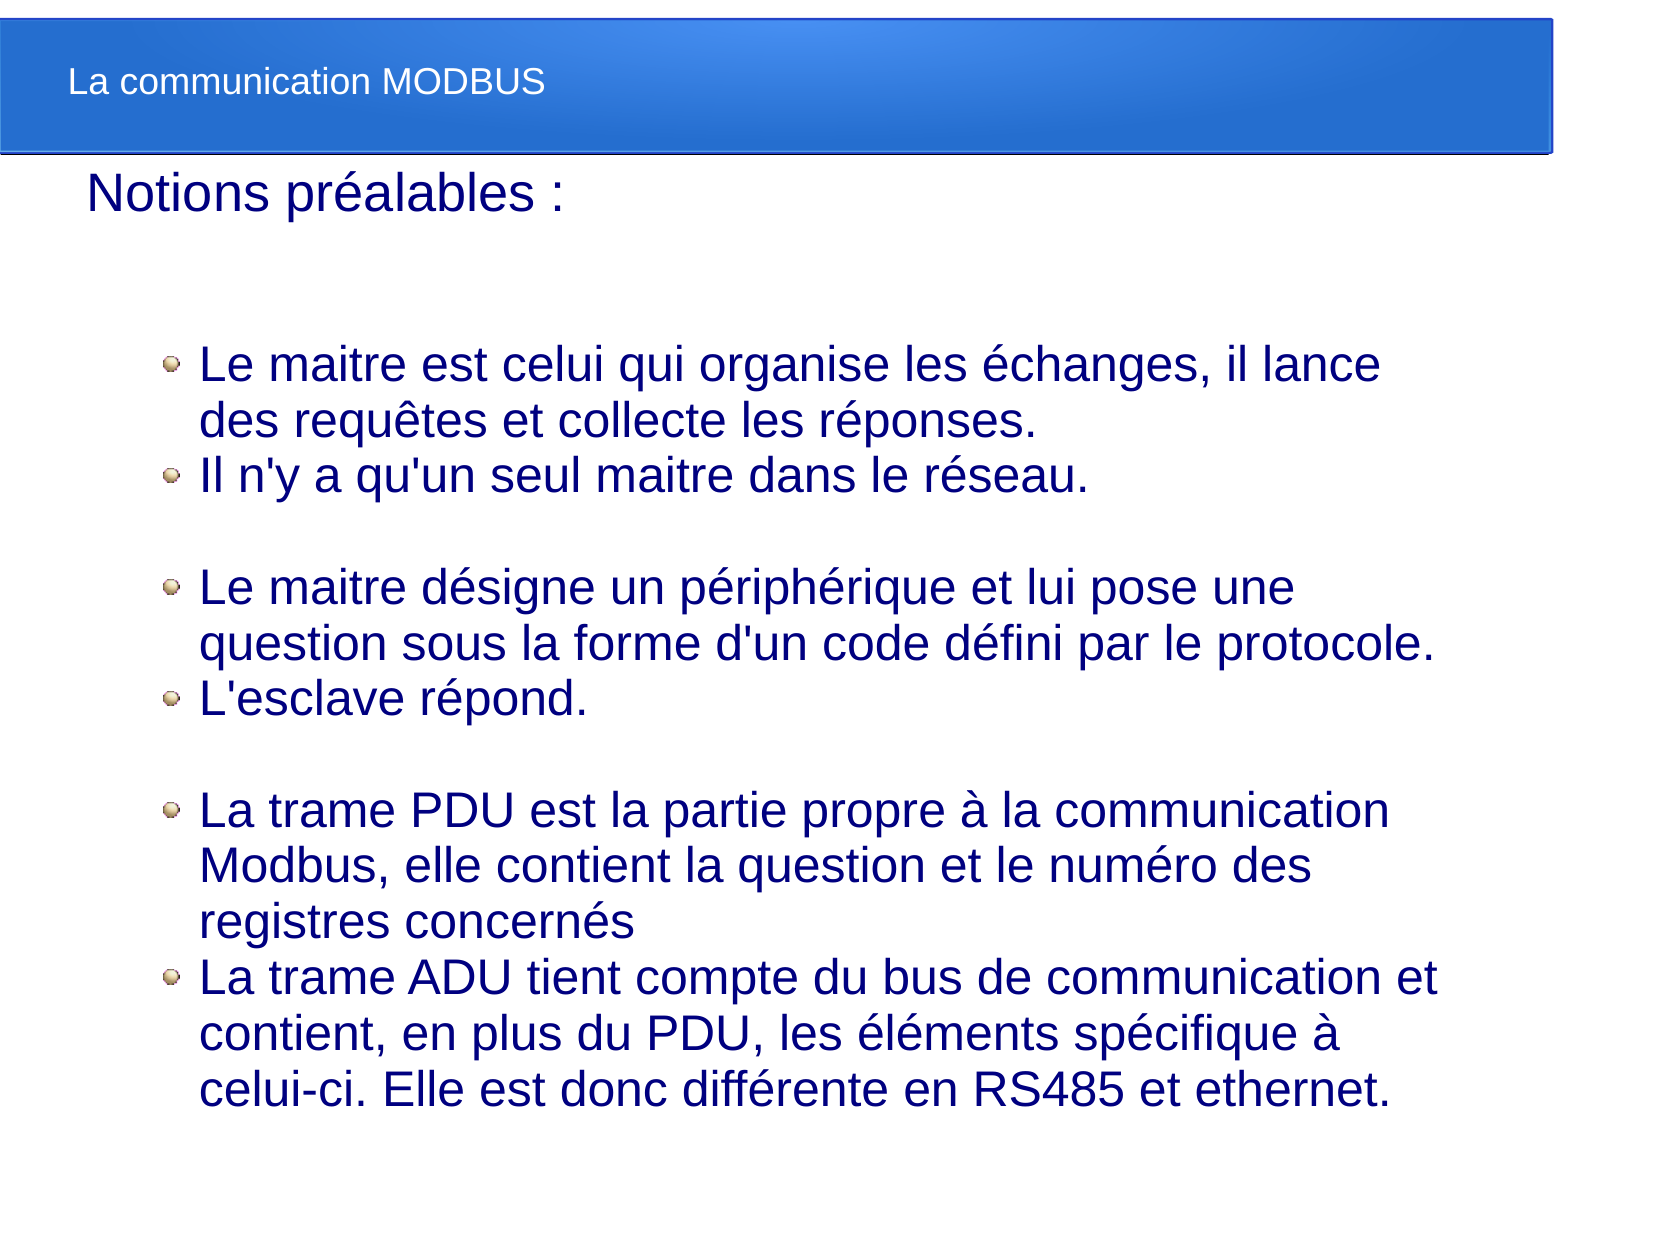

La communication MODBUS
Notions préalables :
Le maitre est celui qui organise les échanges, il lance des requêtes et collecte les réponses.
Il n'y a qu'un seul maitre dans le réseau.
Le maitre désigne un périphérique et lui pose une question sous la forme d'un code défini par le protocole.
L'esclave répond.
La trame PDU est la partie propre à la communication Modbus, elle contient la question et le numéro des registres concernés
La trame ADU tient compte du bus de communication et contient, en plus du PDU, les éléments spécifique à celui-ci. Elle est donc différente en RS485 et ethernet.